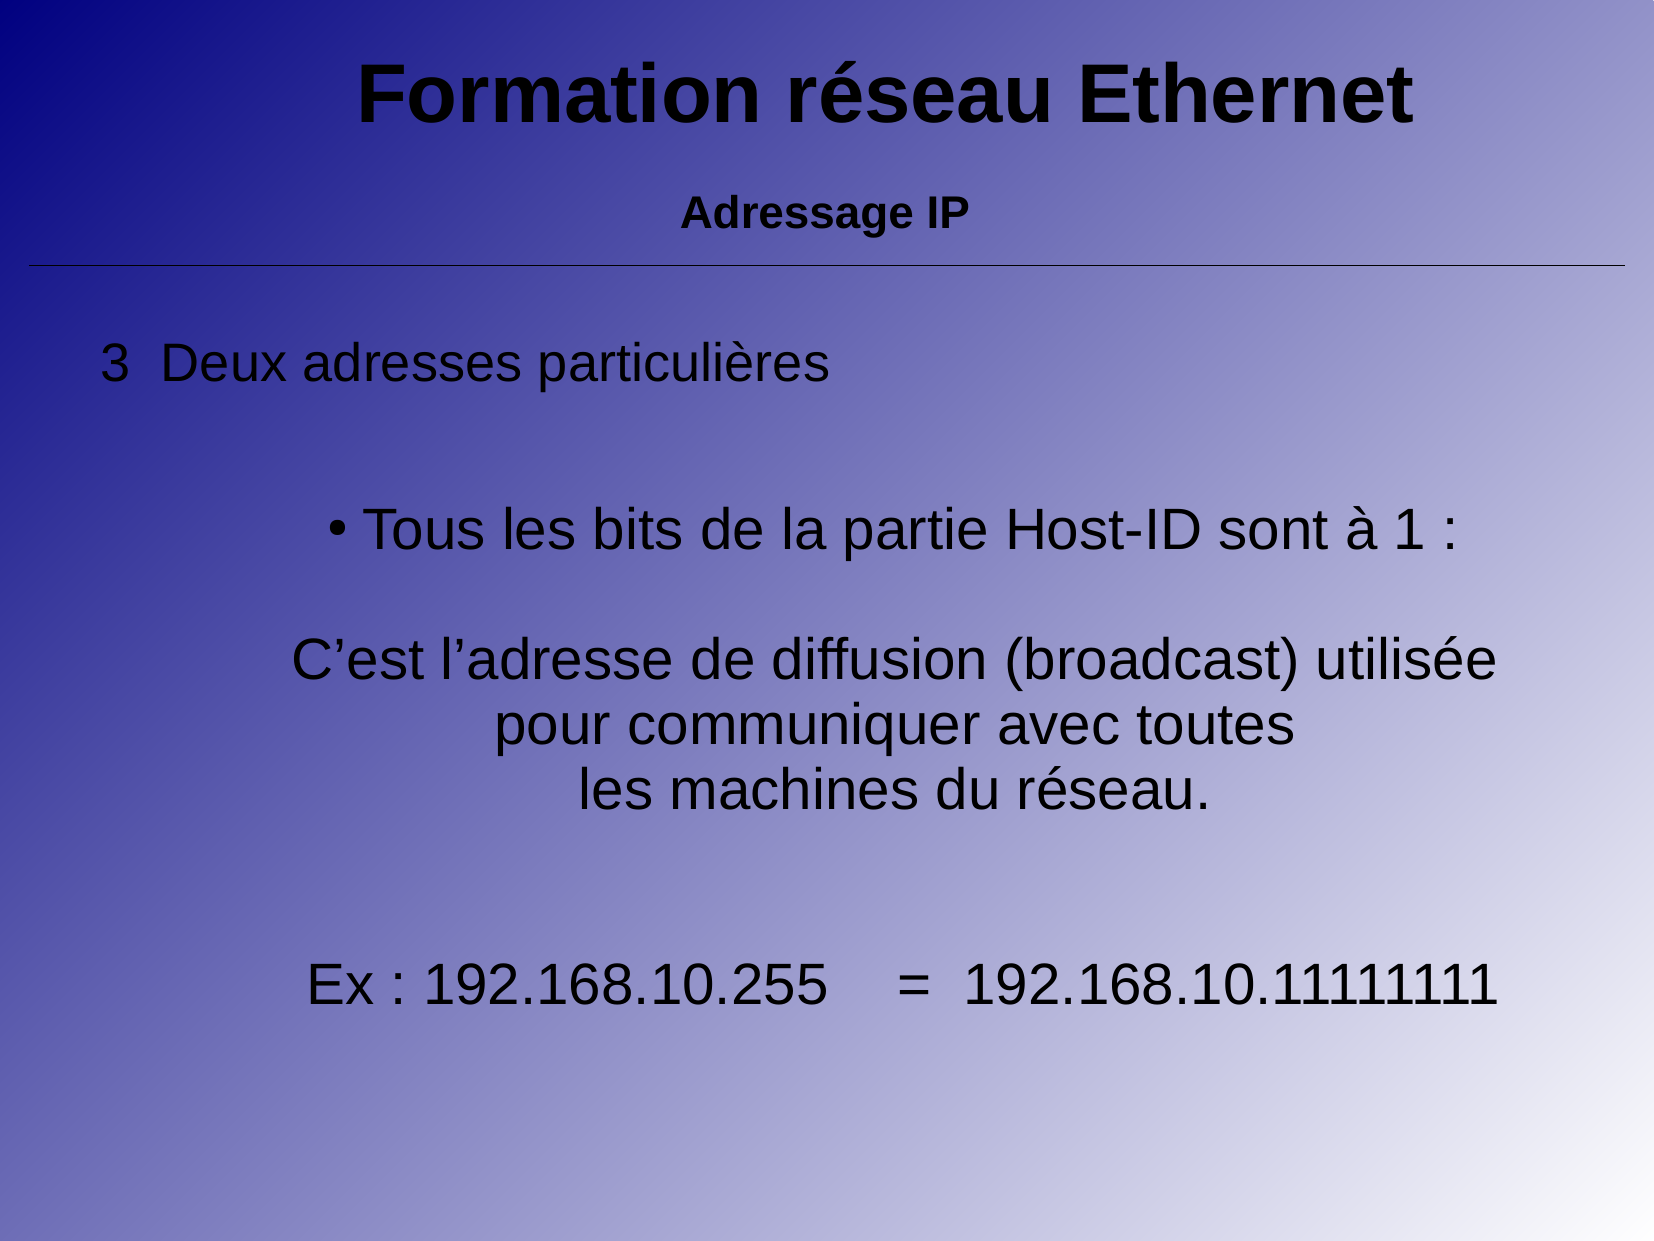

Formation réseau Ethernet
Adressage IP
3 Deux adresses particulières
Tous les bits de la partie Host-ID sont à 1 :
C’est l’adresse de diffusion (broadcast) utilisée
pour communiquer avec toutes
les machines du réseau.
Ex : 192.168.10.255	= 192.168.10.11111111